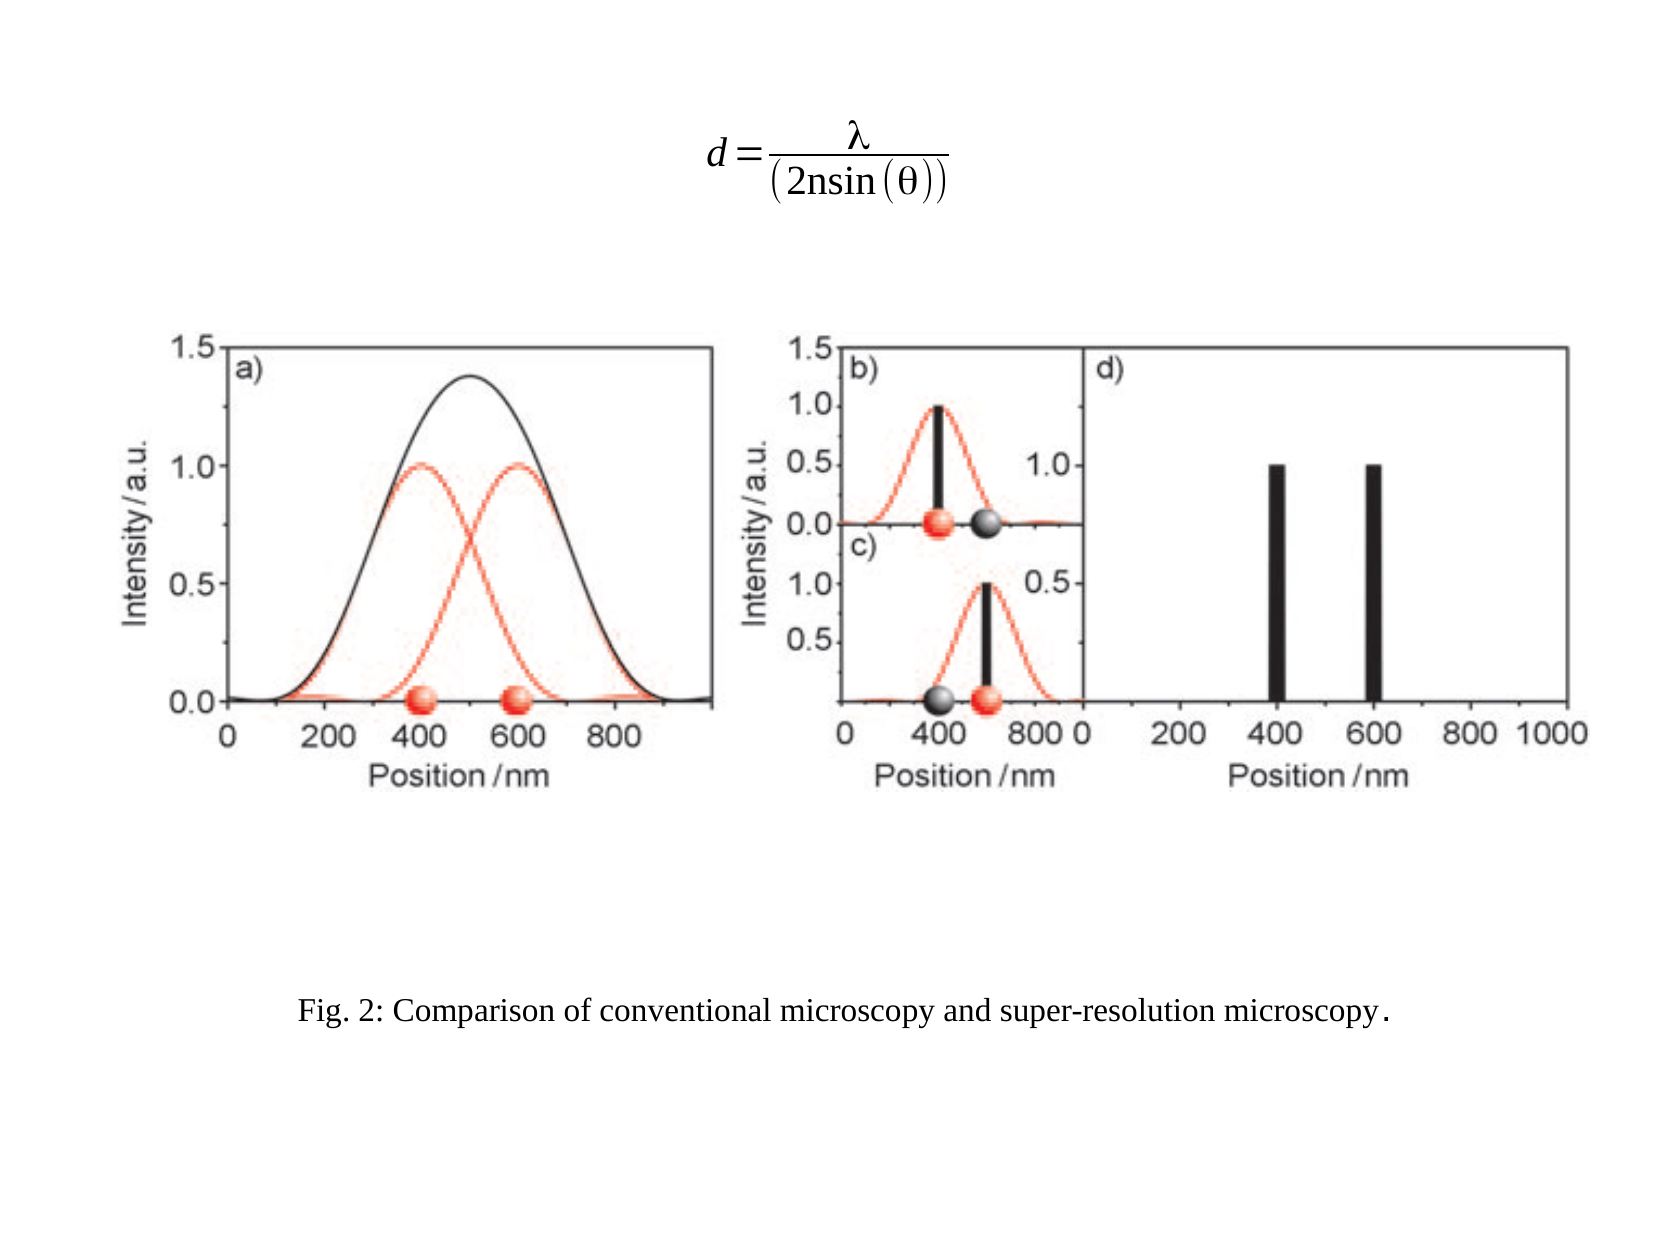

Fig. 2: Comparison of conventional microscopy and super-resolution microscopy.